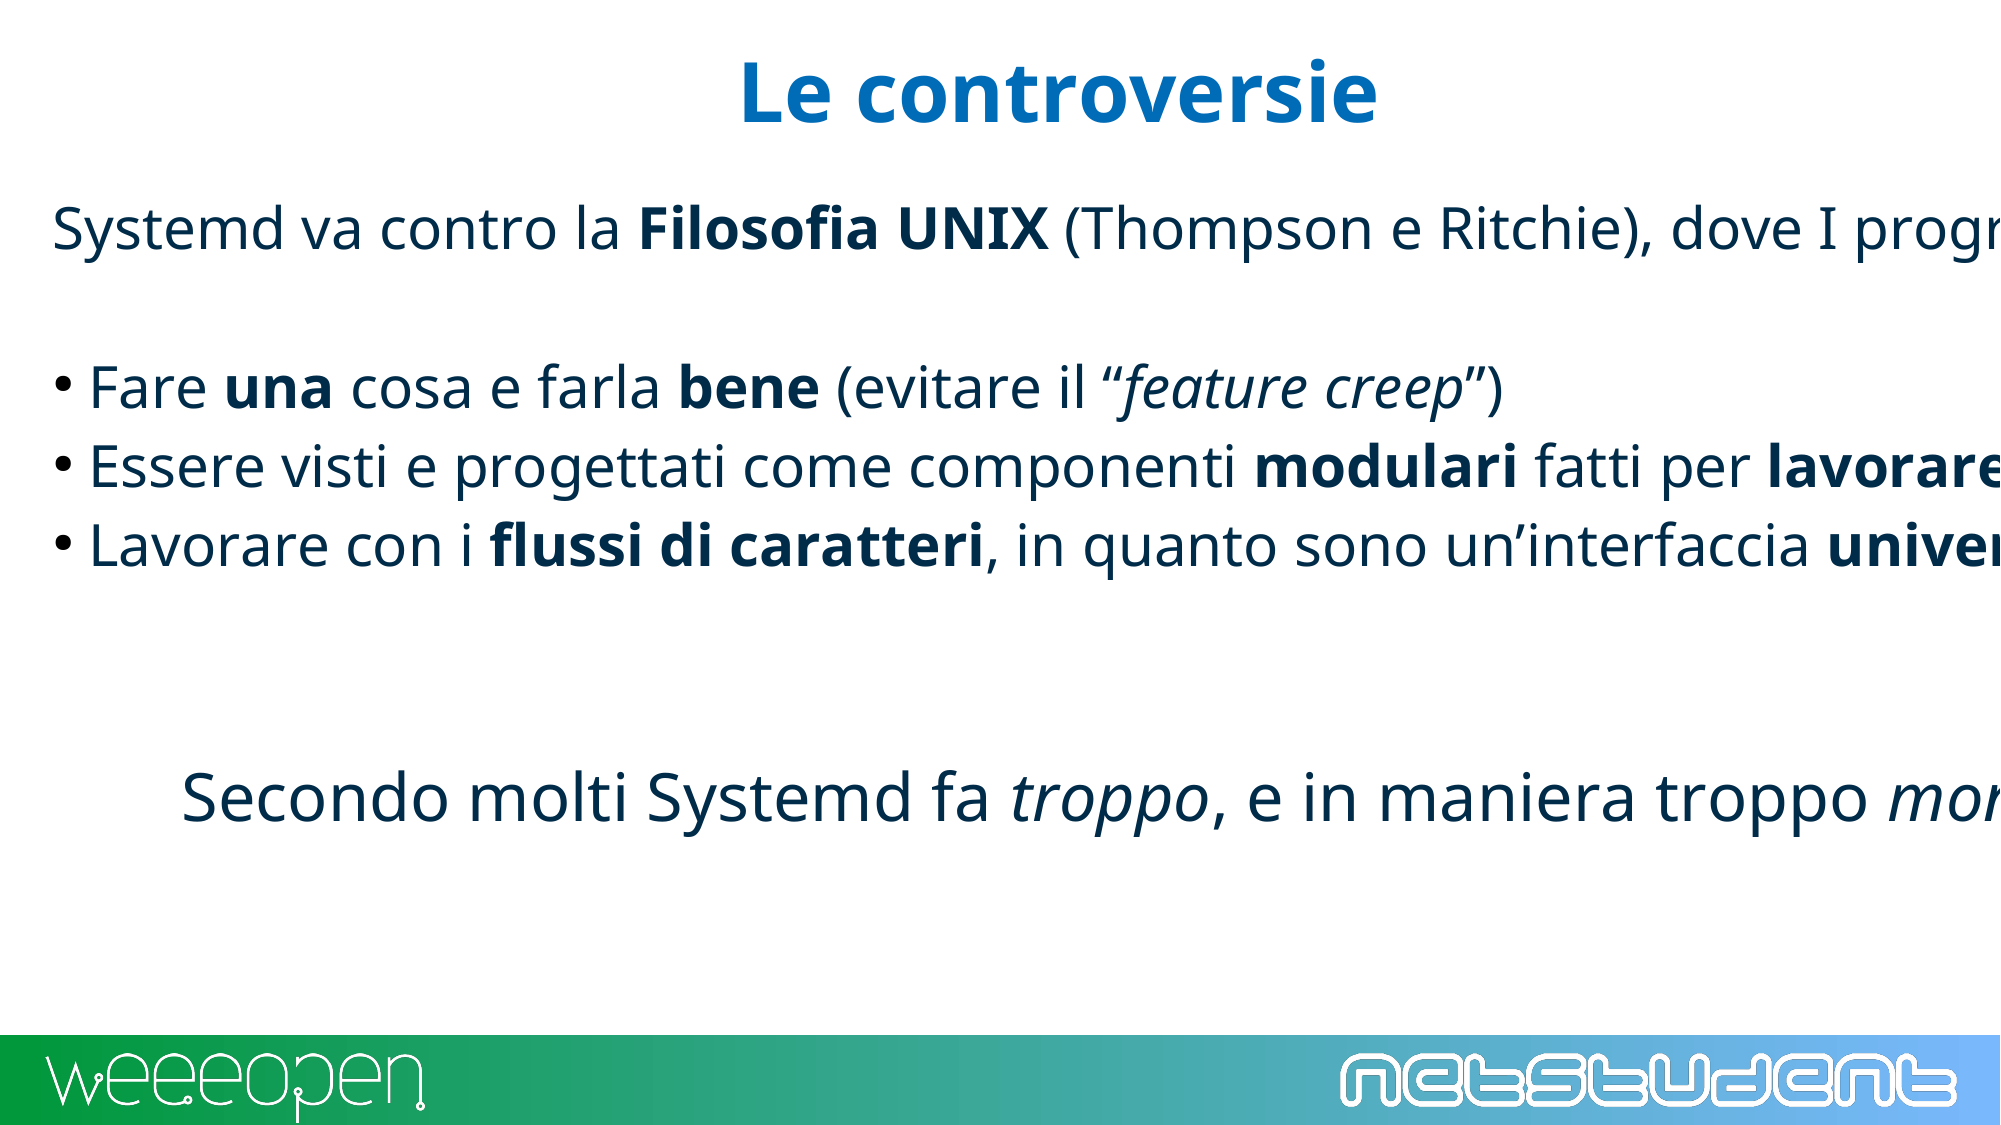

Le controversie
Systemd va contro la Filosofia UNIX (Thompson e Ritchie), dove I programmi devono:
Fare una cosa e farla bene (evitare il “feature creep”)
Essere visti e progettati come componenti modulari fatti per lavorare assieme
Lavorare con i flussi di caratteri, in quanto sono un’interfaccia universale
Secondo molti Systemd fa troppo, e in maniera troppo monolitica